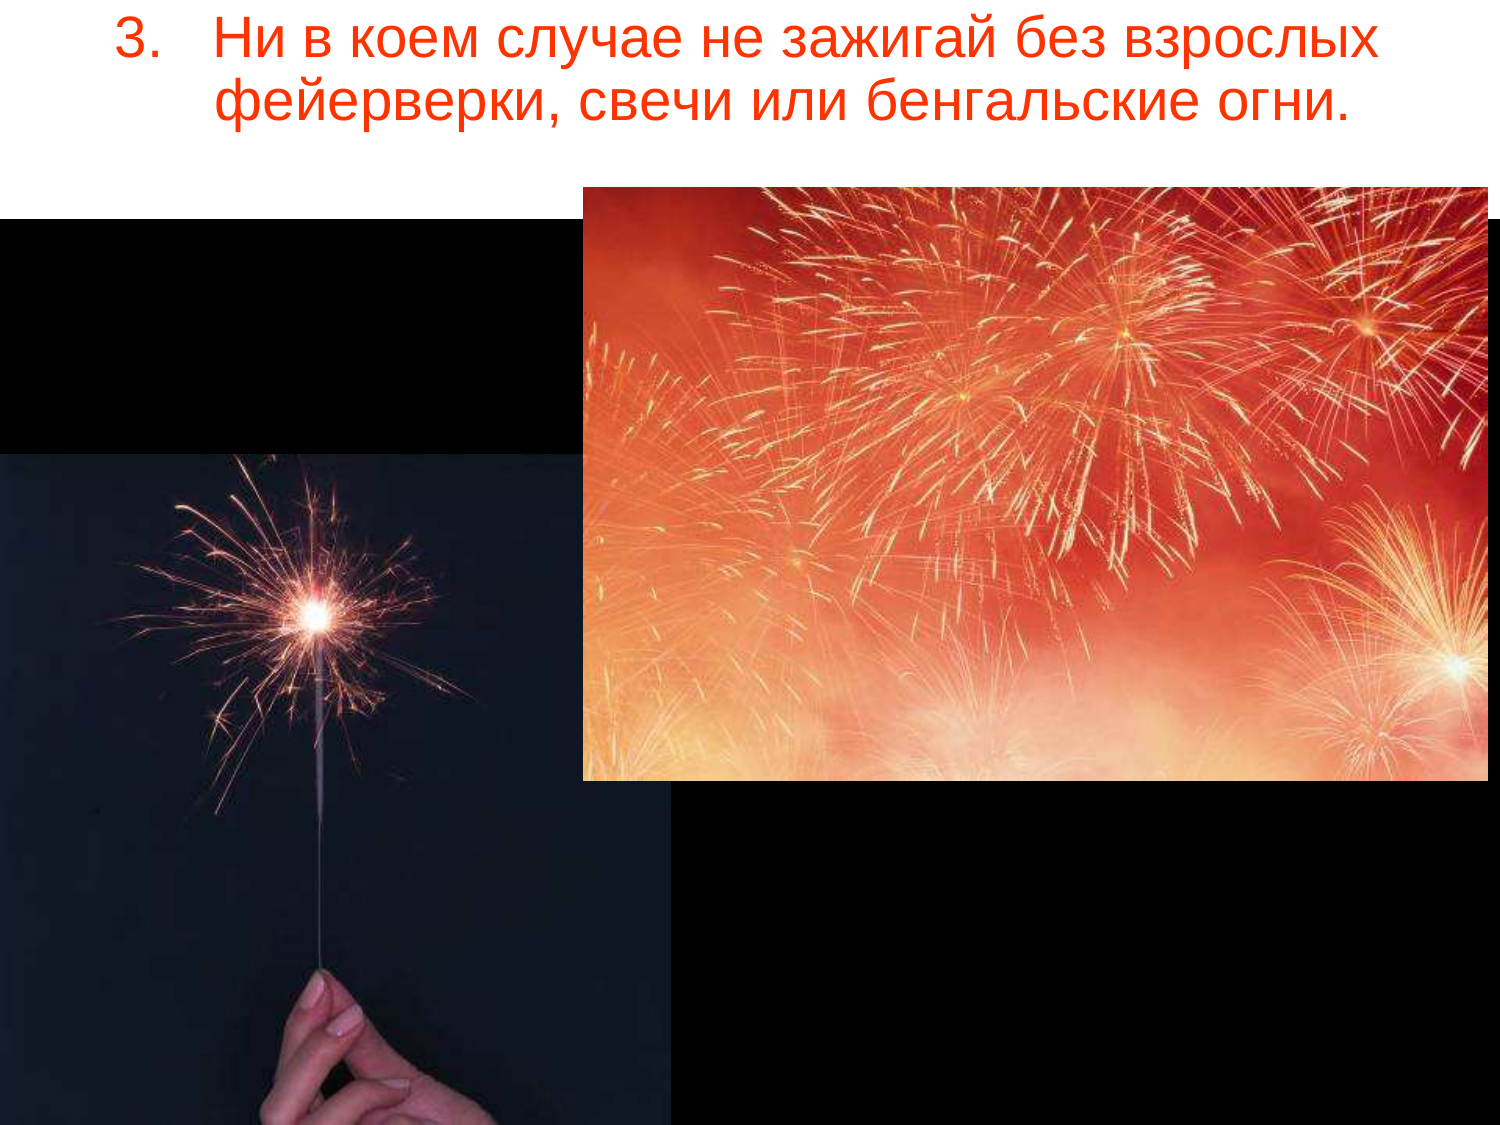

# 3. Ни в коем случае не зажигай без взрослых фейерверки, свечи или бенгальские огни.
3. Ни в коем случае не зажигай без взрослых фейерверки, свечи или бенгальские огни.